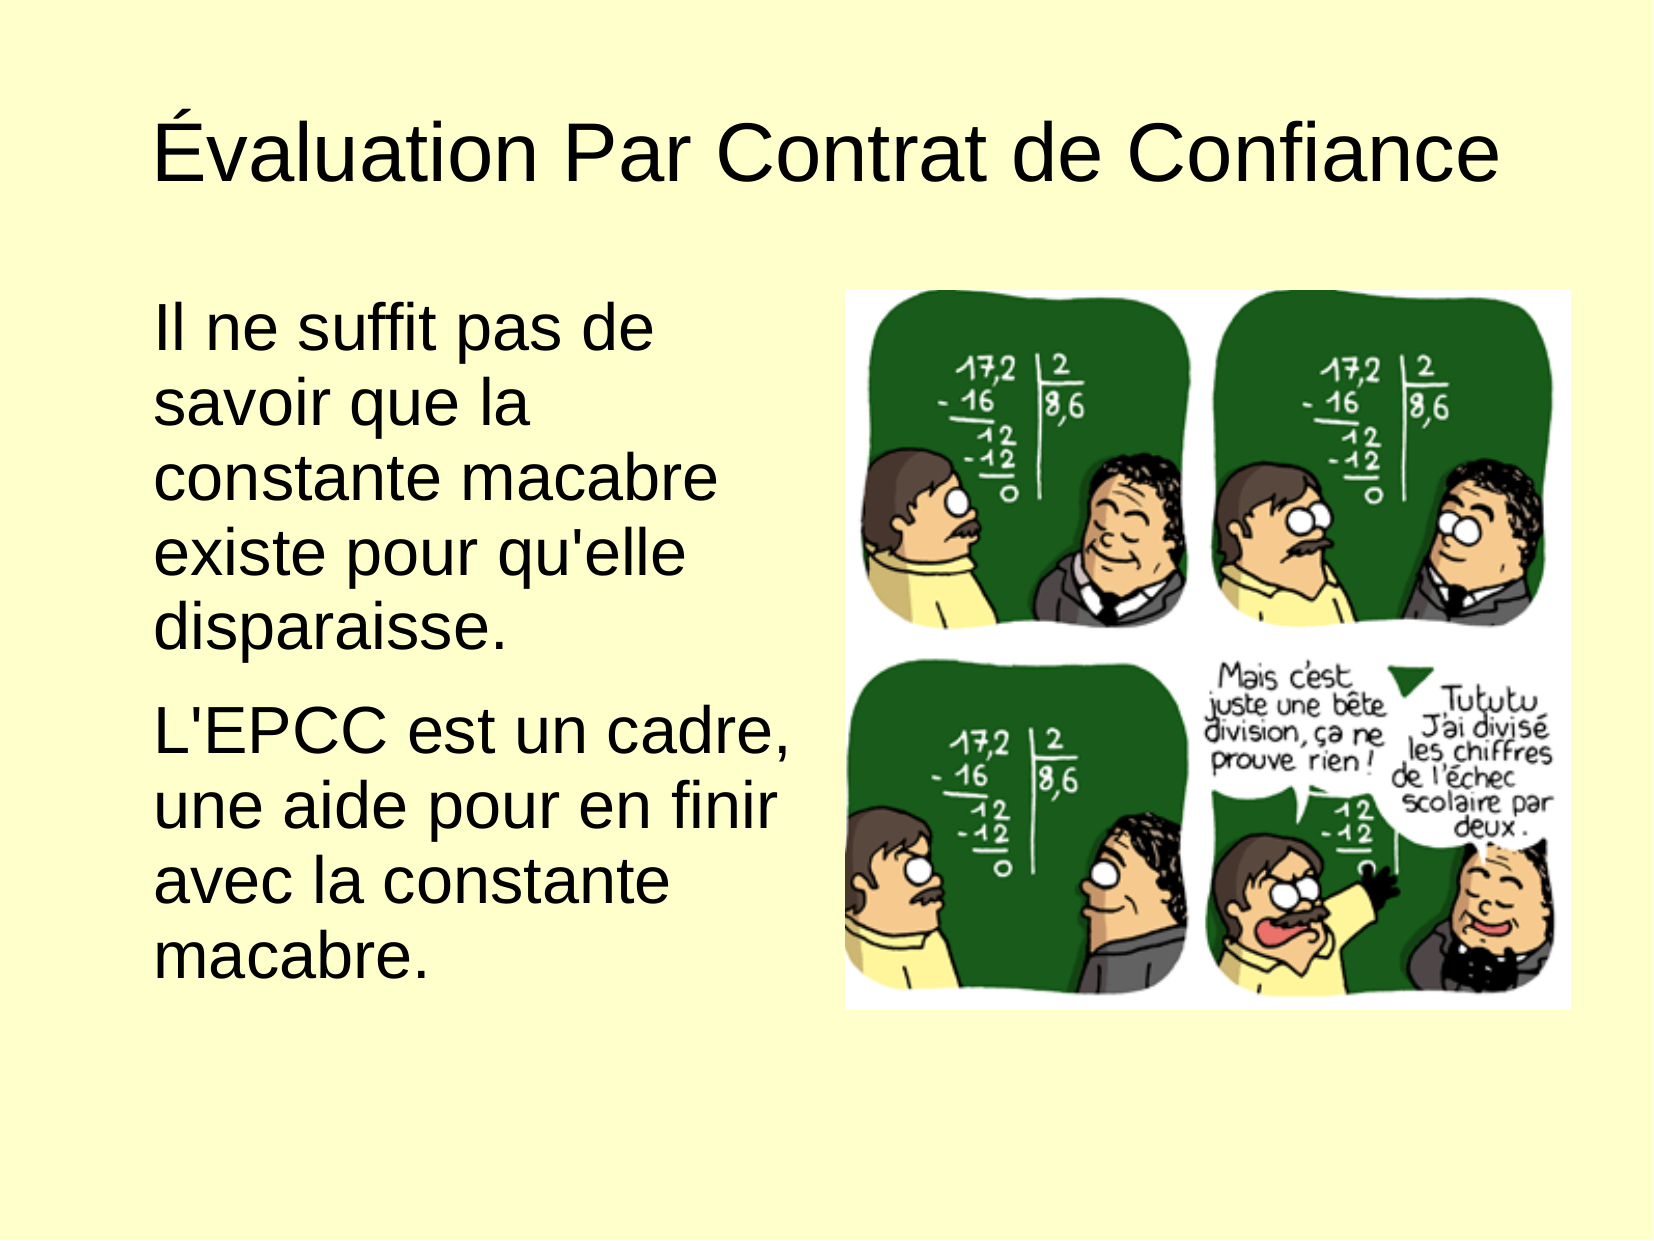

# Évaluation Par Contrat de Confiance
Il ne suffit pas de savoir que la constante macabre existe pour qu'elle disparaisse.
L'EPCC est un cadre, une aide pour en finir avec la constante macabre.